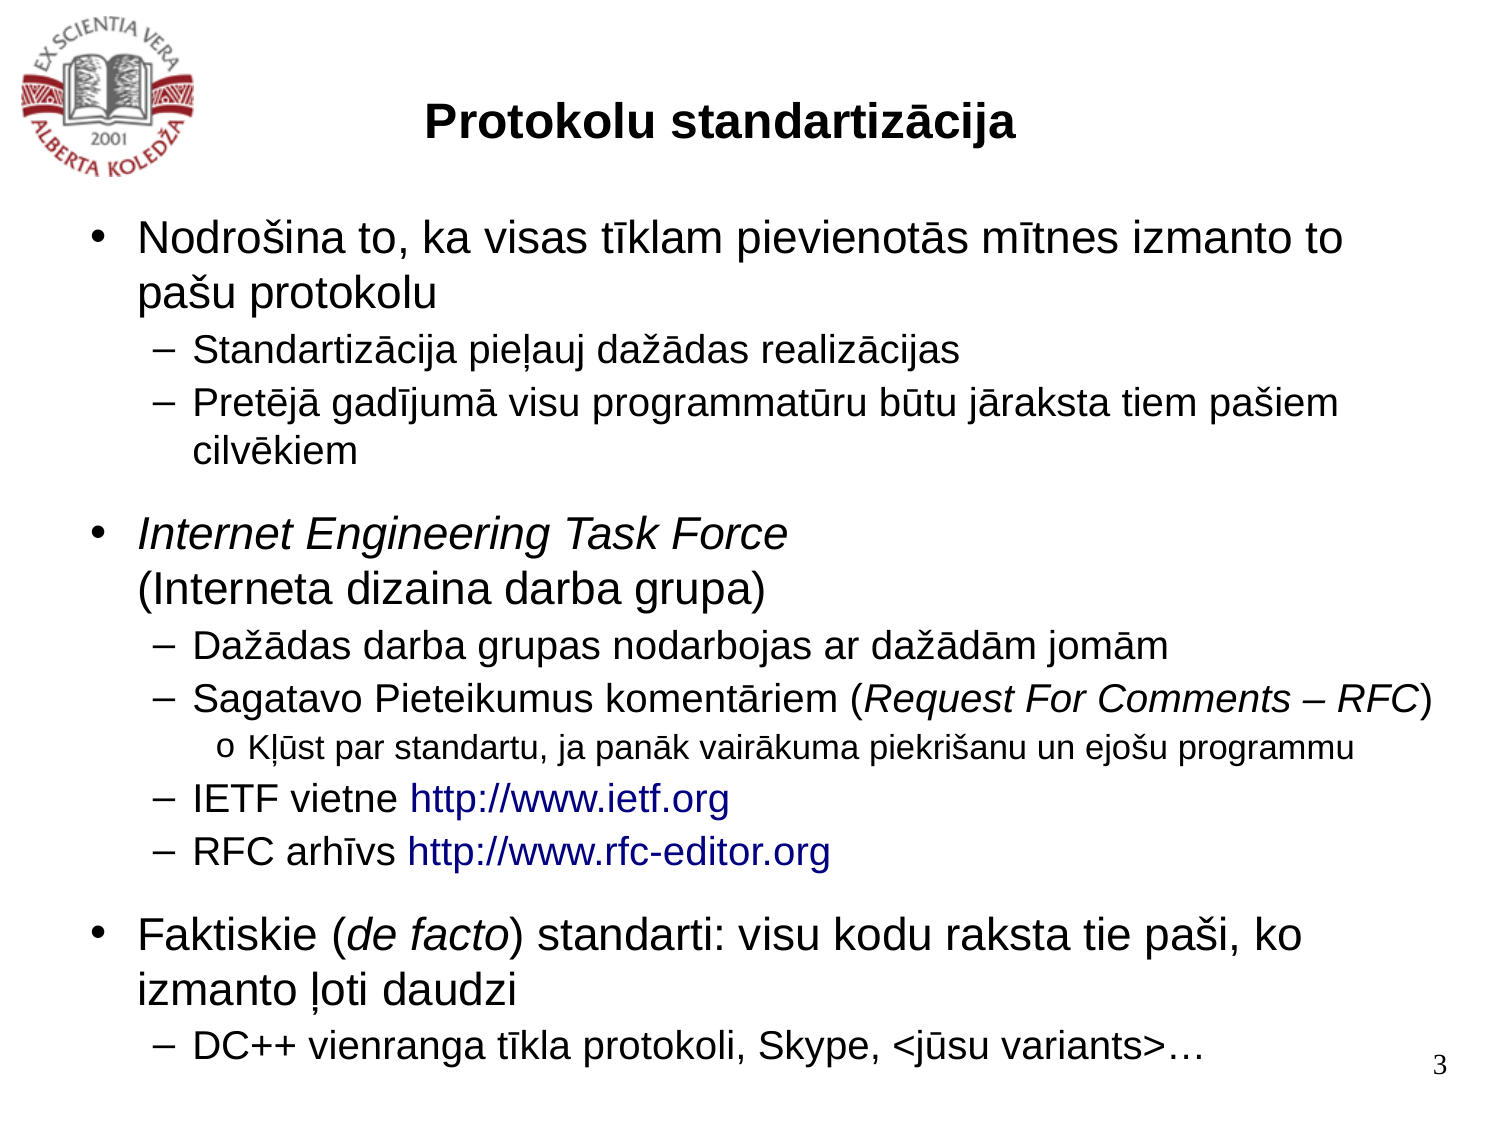

# Protokolu standartizācija
Nodrošina to, ka visas tīklam pievienotās mītnes izmanto to pašu protokolu
Standartizācija pieļauj dažādas realizācijas
Pretējā gadījumā visu programmatūru būtu jāraksta tiem pašiem cilvēkiem
Internet Engineering Task Force
(Interneta dizaina darba grupa)
Dažādas darba grupas nodarbojas ar dažādām jomām
Sagatavo Pieteikumus komentāriem (Request For Comments – RFC)
Kļūst par standartu, ja panāk vairākuma piekrišanu un ejošu programmu
IETF vietne http://www.ietf.org
RFC arhīvs http://www.rfc-editor.org
Faktiskie (de facto) standarti: visu kodu raksta tie paši, ko izmanto ļoti daudzi
DC++ vienranga tīkla protokoli, Skype, <jūsu variants>…
2